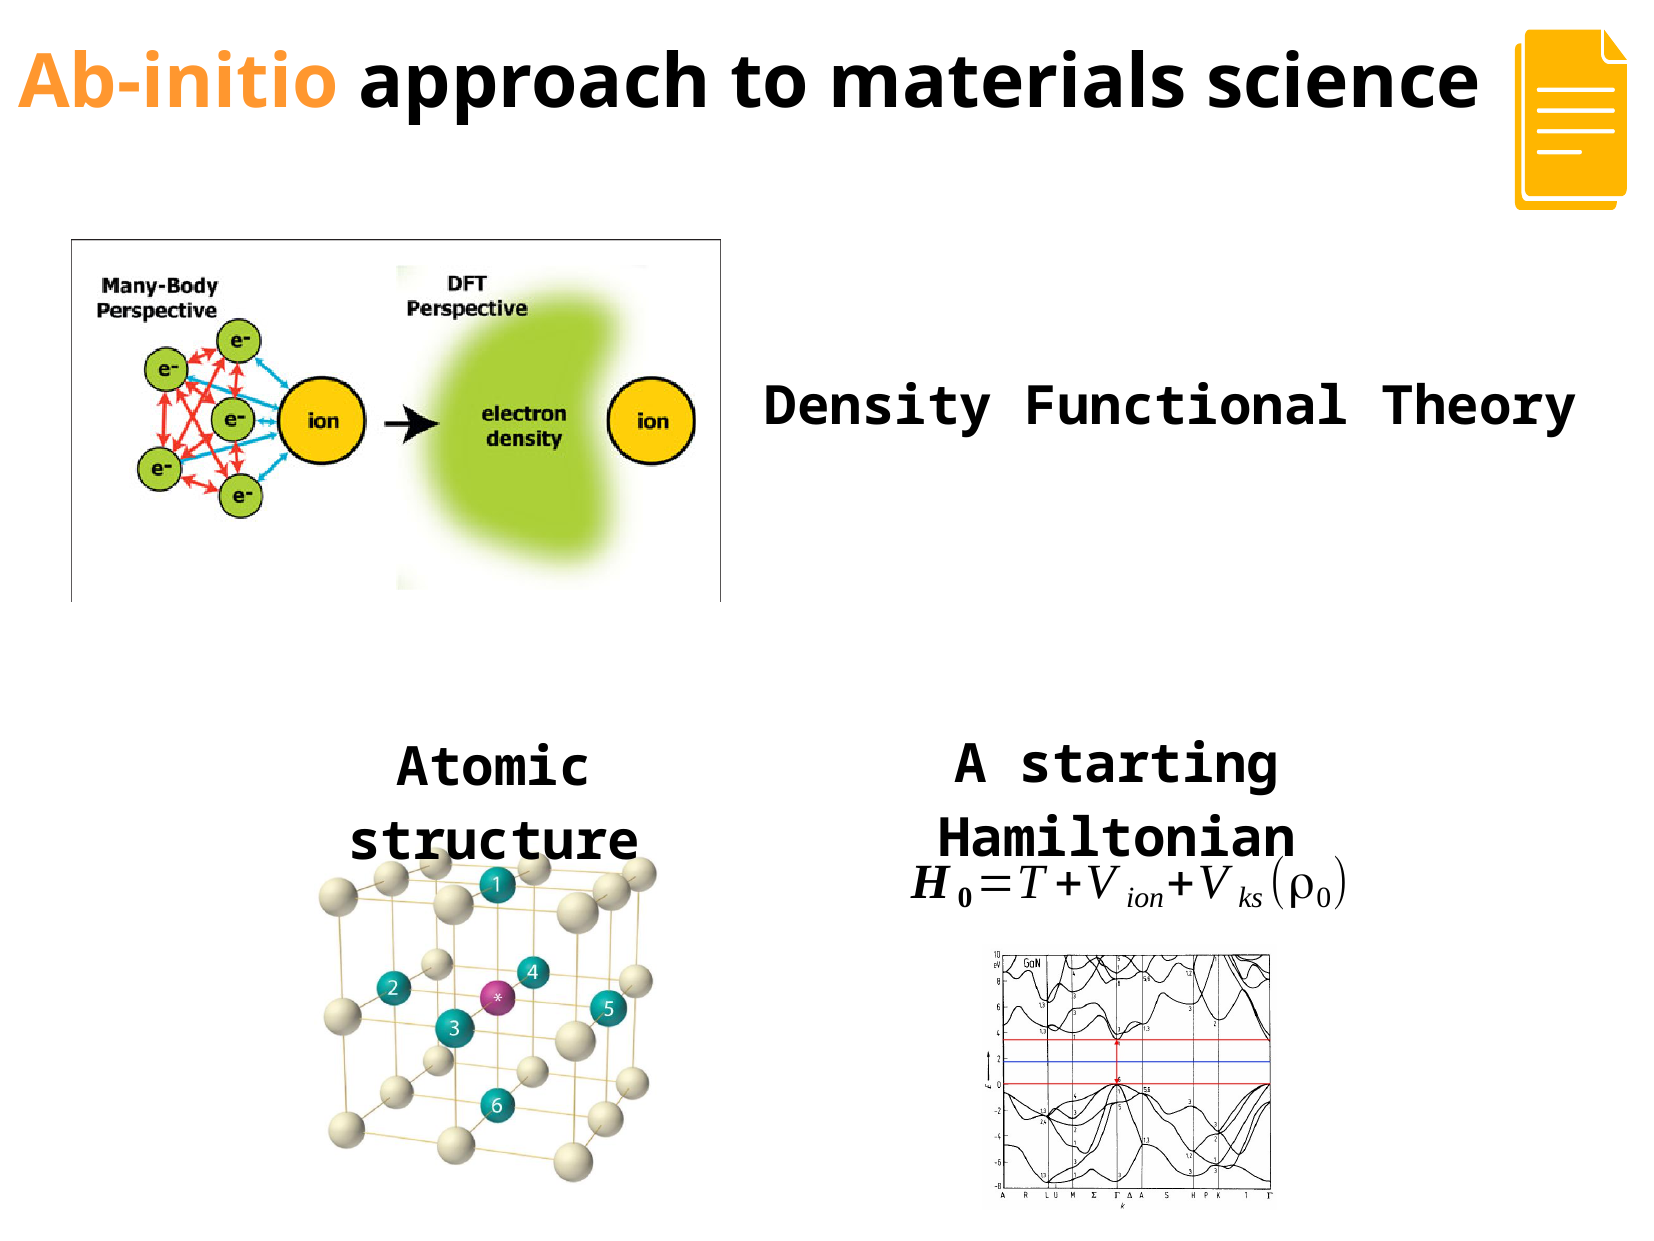

# Ab-initio approach to materials science
Density Functional Theory
A starting Hamiltonian
Atomic structure